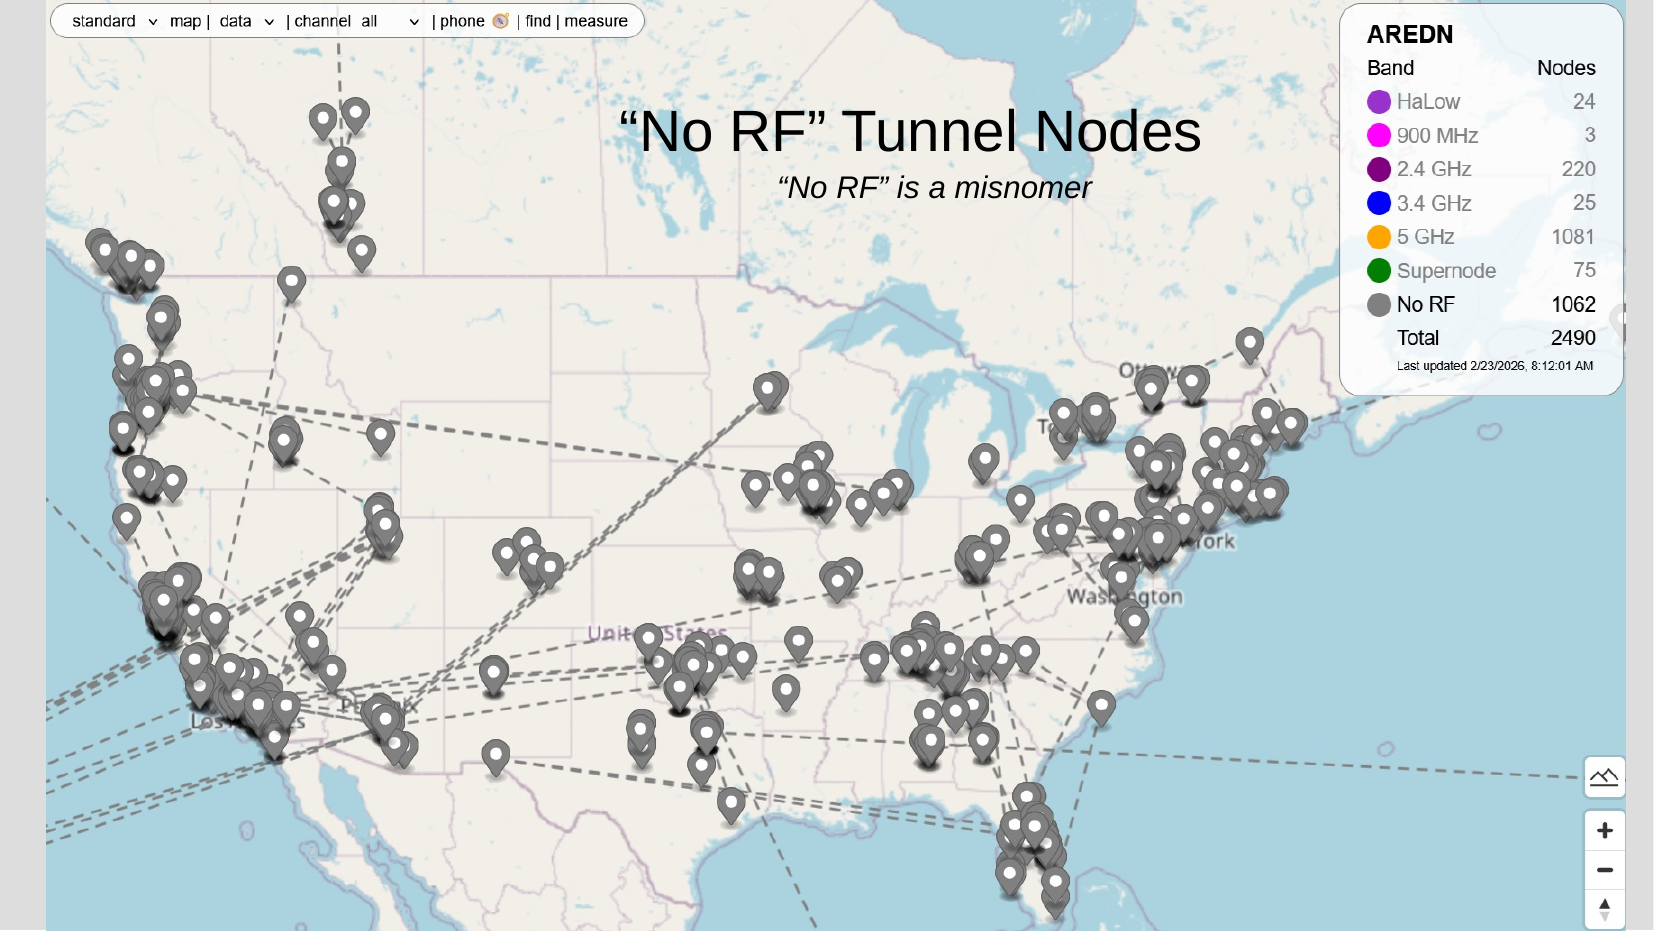

# Dona Ana County ARES
“No RF” Tunnel Nodes
 “No RF” is a misnomer
Mesilla Valley Radio Club